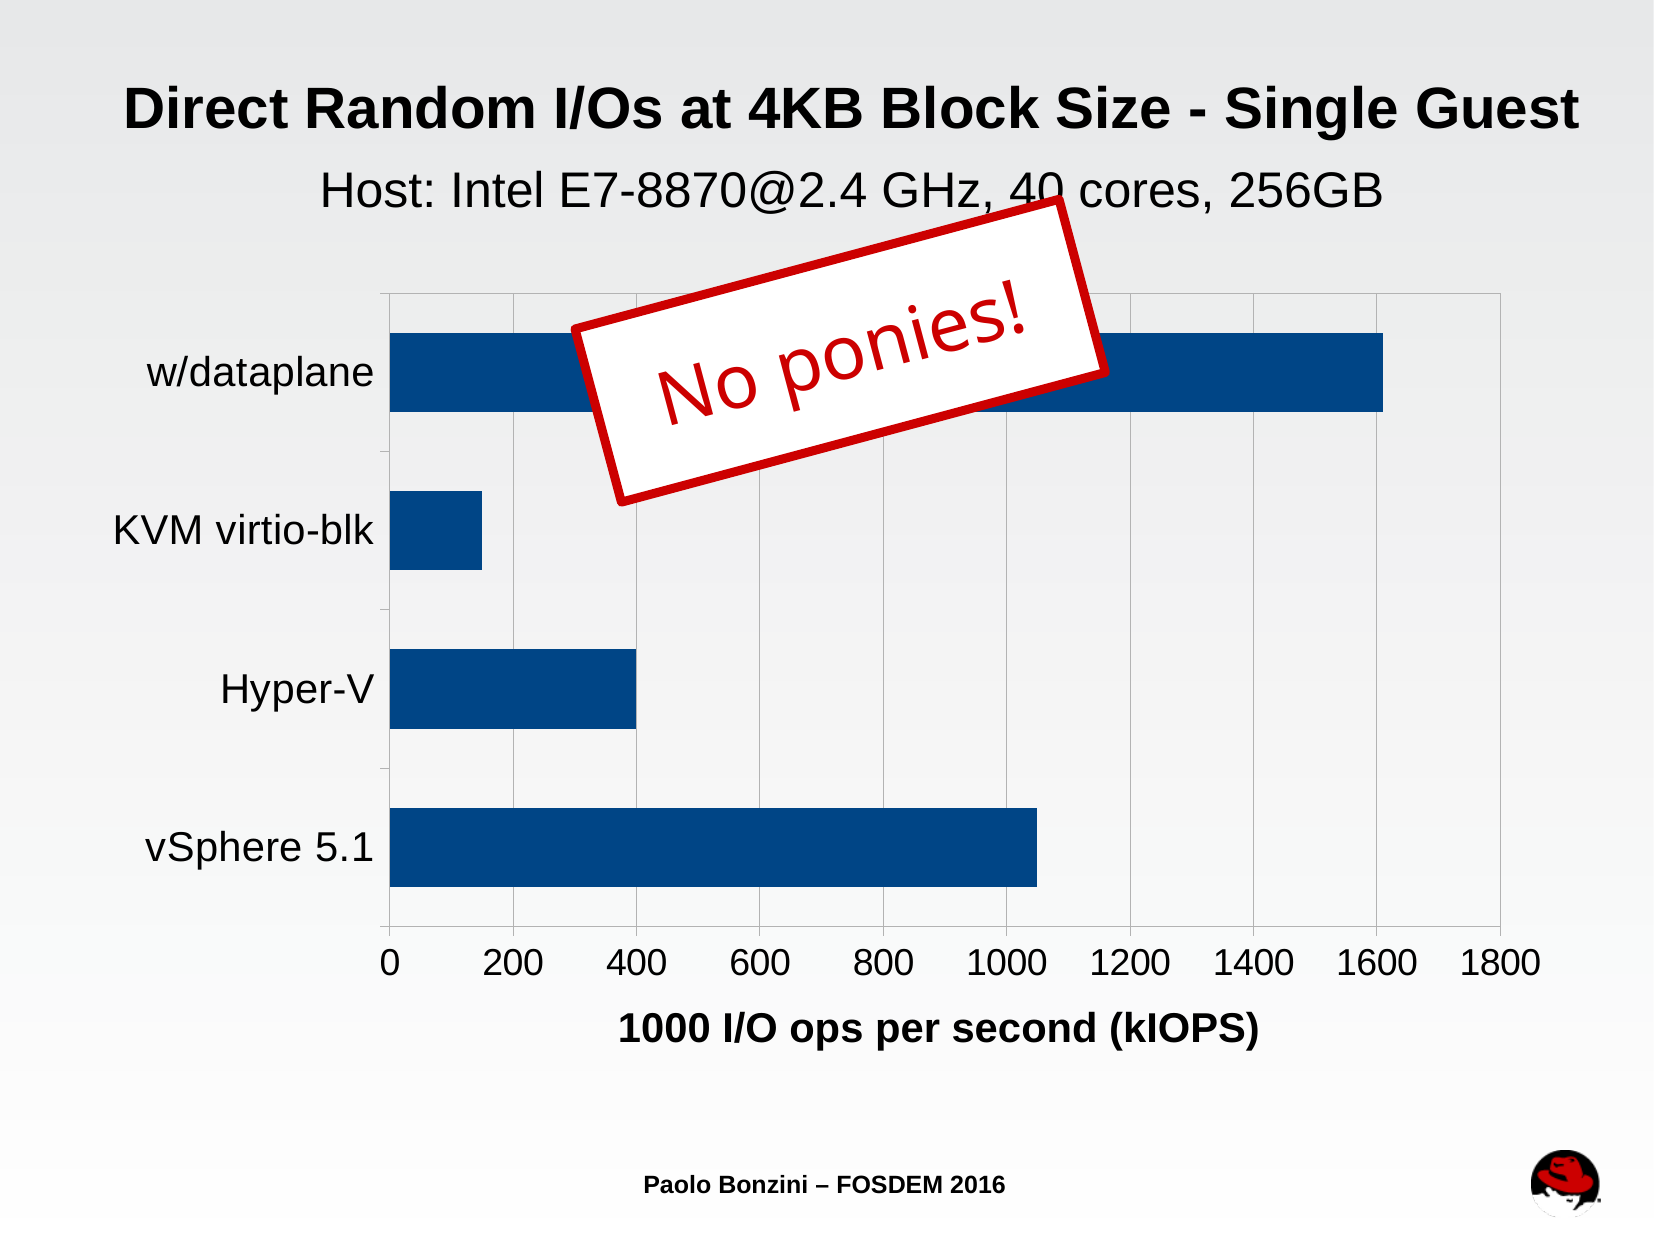

Direct Random I/Os at 4KB Block Size - Single Guest
Host: Intel E7-8870@2.4 GHz, 40 cores, 256GB
No ponies!
### Chart
| Category | 1000 I/O's per second (kIOPS) |
|---|---|
| vSphere 5.1 | 1050.0 |
| Hyper-V | 400.0 |
| KVM virtio-blk | 150.0 |
| w/dataplane | 1610.0 |1000 I/O ops per second (kIOPS)